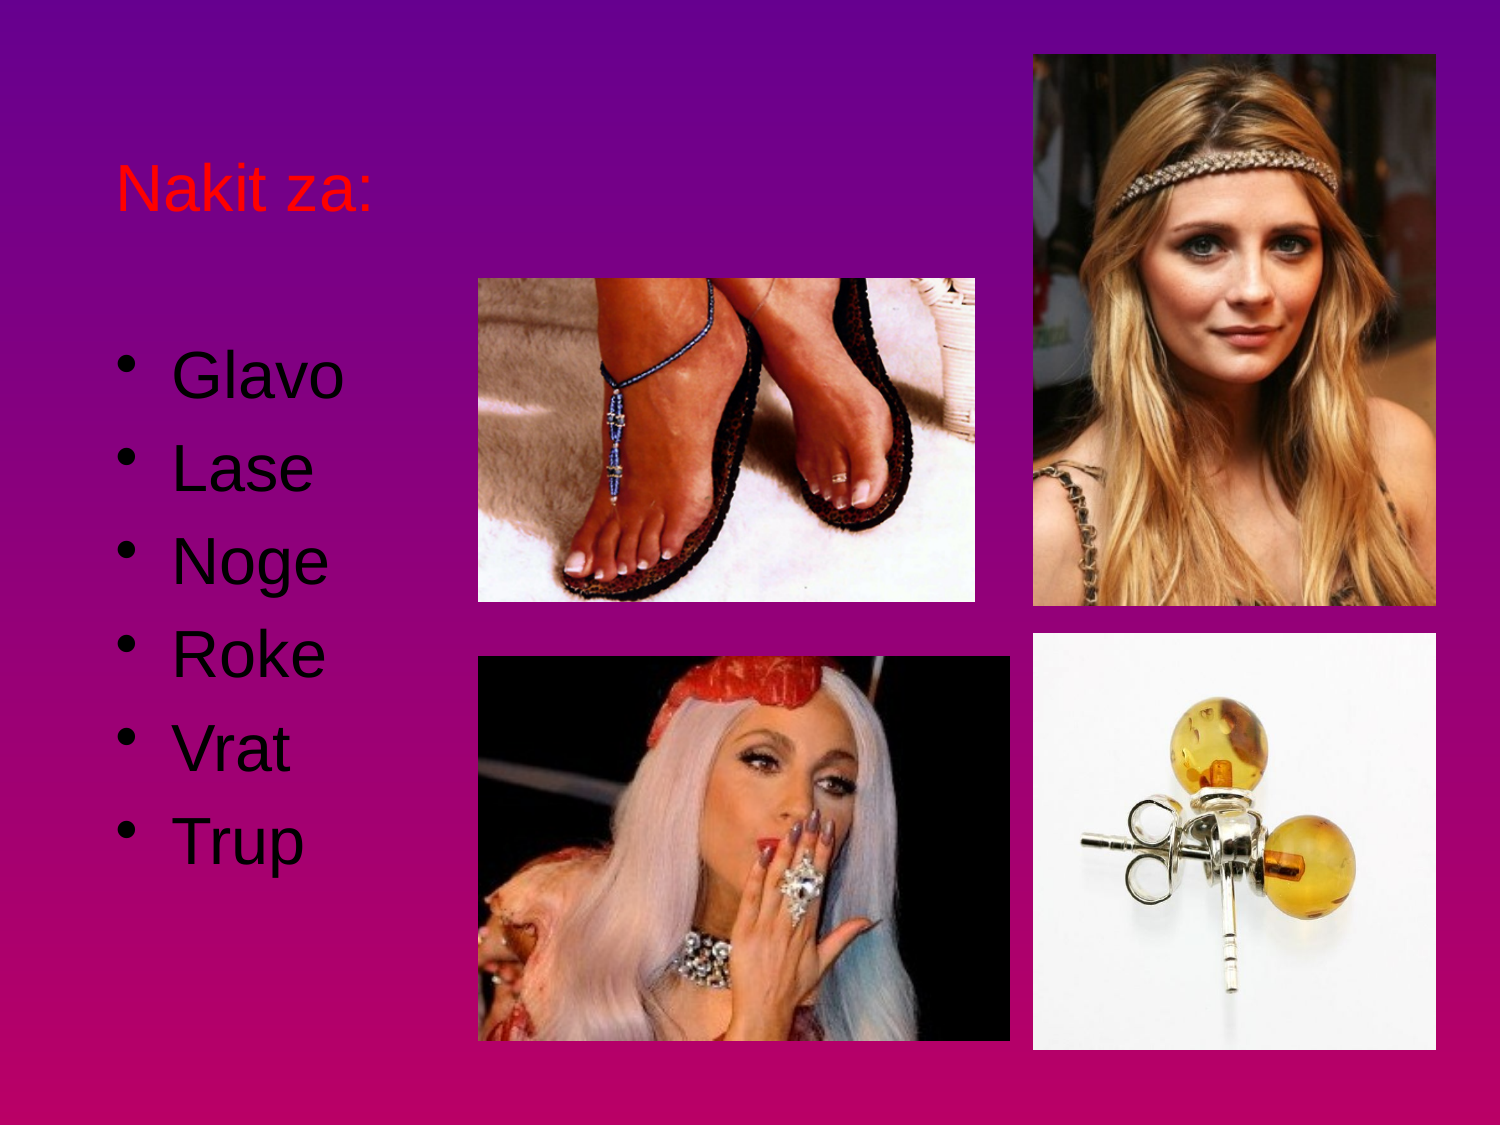

# Nakit za:
Glavo
Lase
Noge
Roke
Vrat
Trup